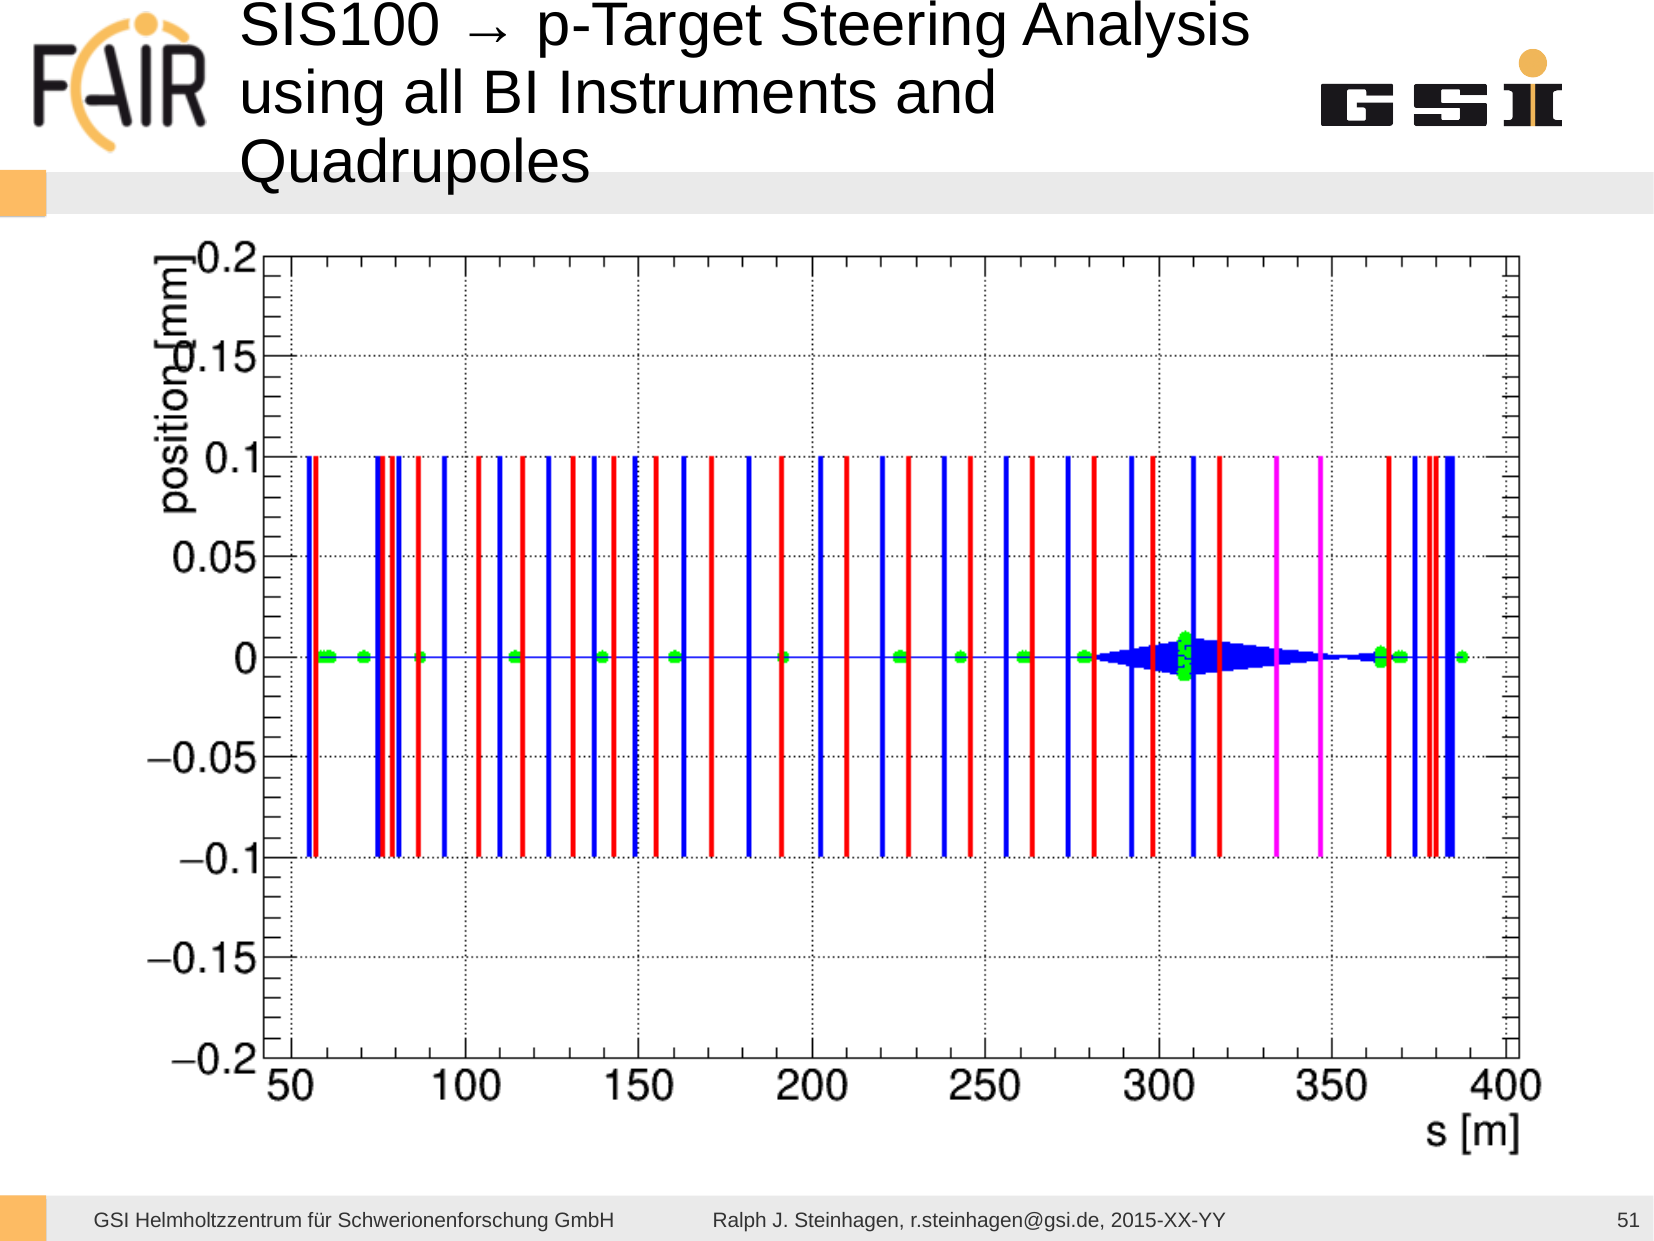

# SIS100 → p-Target Steering Analysis using all BI Instruments and Quadrupoles